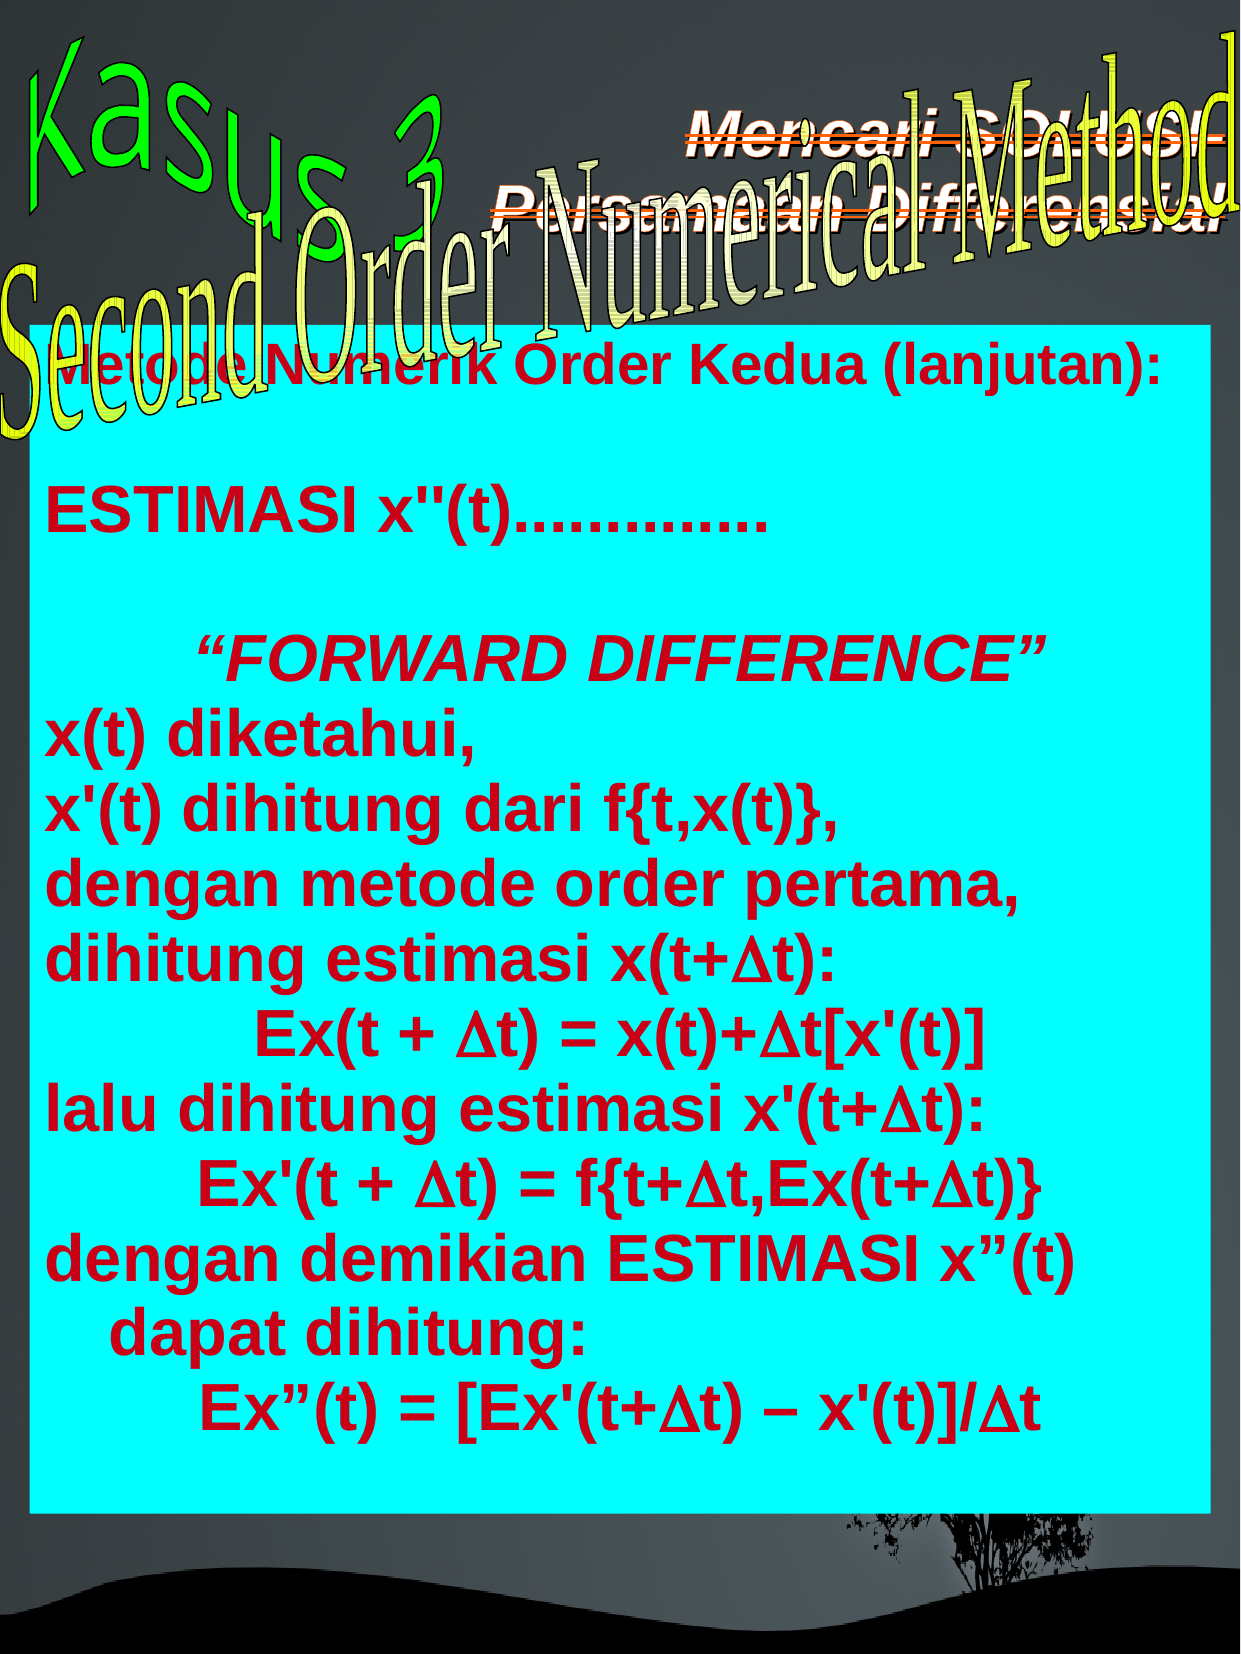

Second Order Numerical Method
Kasus 3
Mencari SOLUSI-Persamaan Differensial
Metode Numerik Order Kedua (lanjutan):
ESTIMASI x''(t)..............
“FORWARD DIFFERENCE”
x(t) diketahui,
x'(t) dihitung dari f{t,x(t)},
dengan metode order pertama,
dihitung estimasi x(t+Dt):
Ex(t + Dt) = x(t)+Dt[x'(t)]
lalu dihitung estimasi x'(t+Dt):
Ex'(t + Dt) = f{t+Dt,Ex(t+Dt)}
dengan demikian ESTIMASI x”(t) dapat dihitung:
Ex”(t) = [Ex'(t+Dt) – x'(t)]/Dt